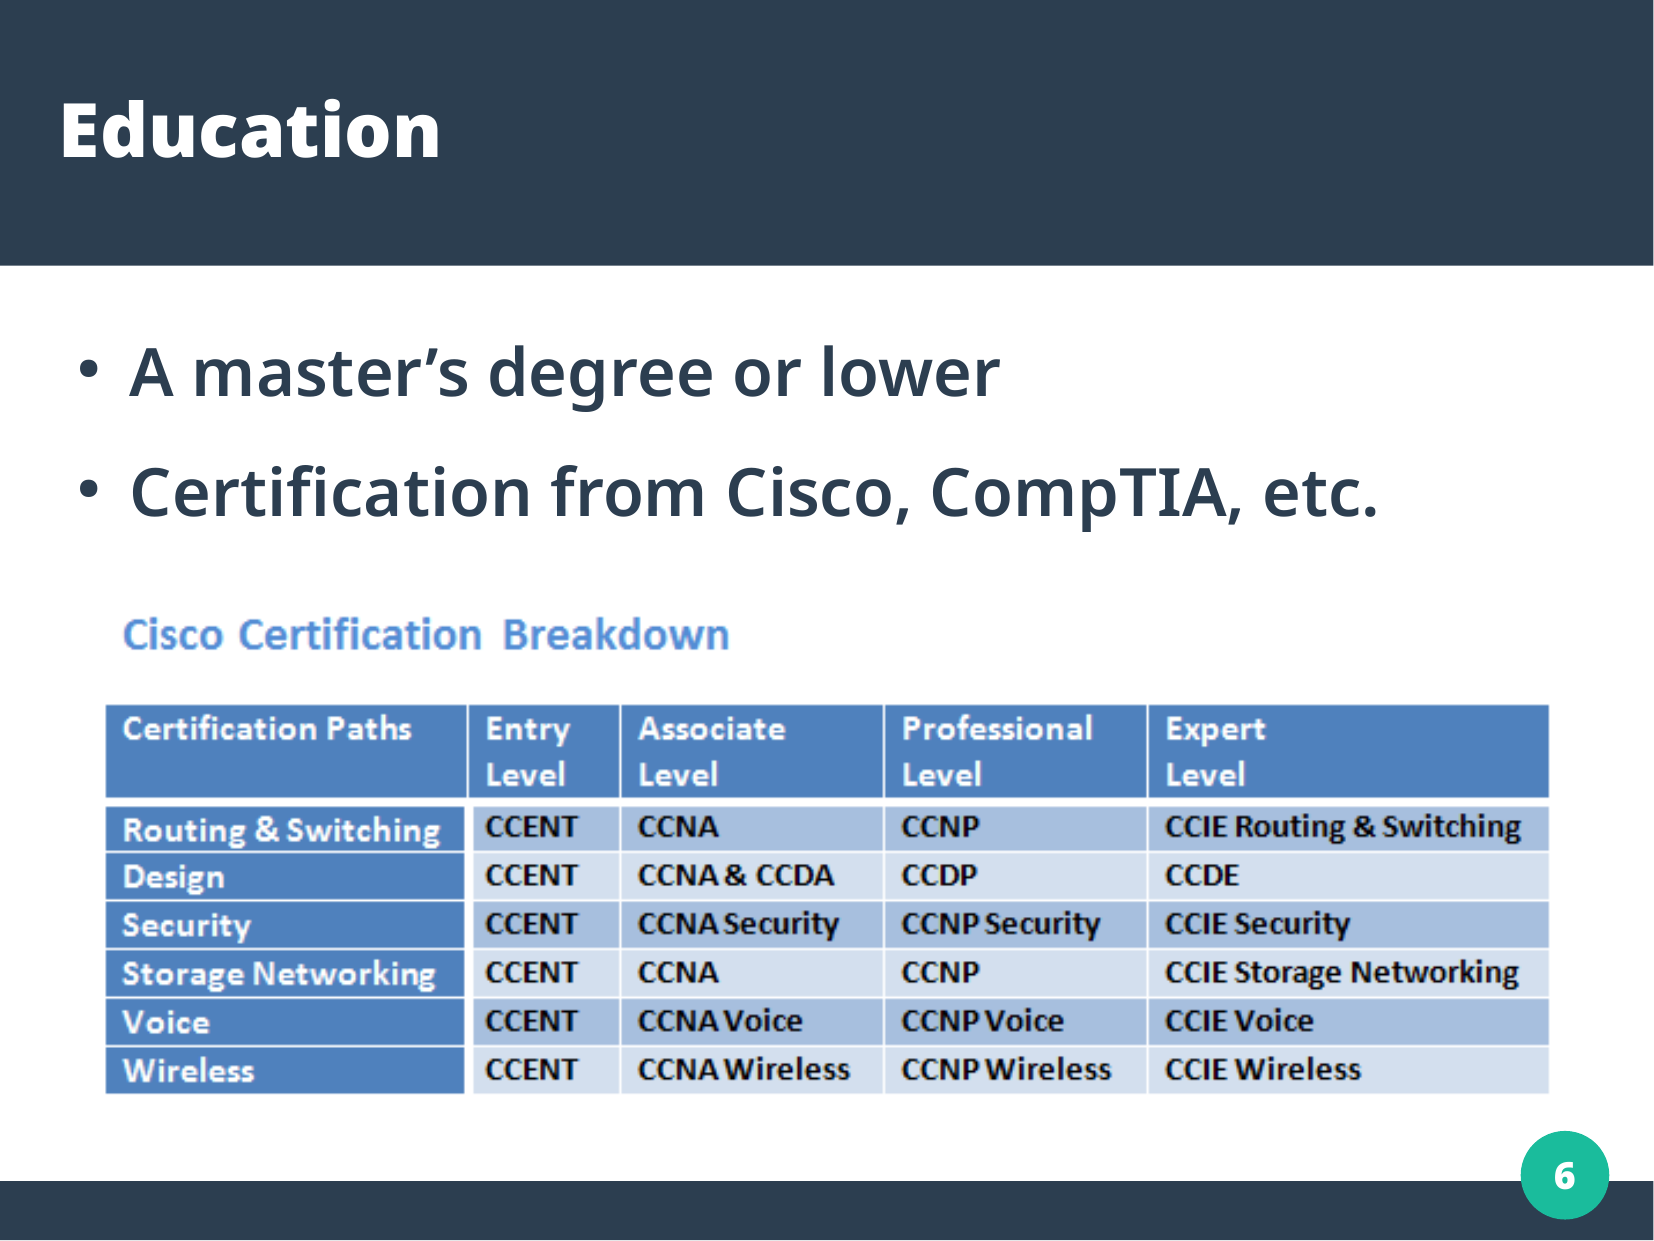

# Education
A master’s degree or lower
Certification from Cisco, CompTIA, etc.
6